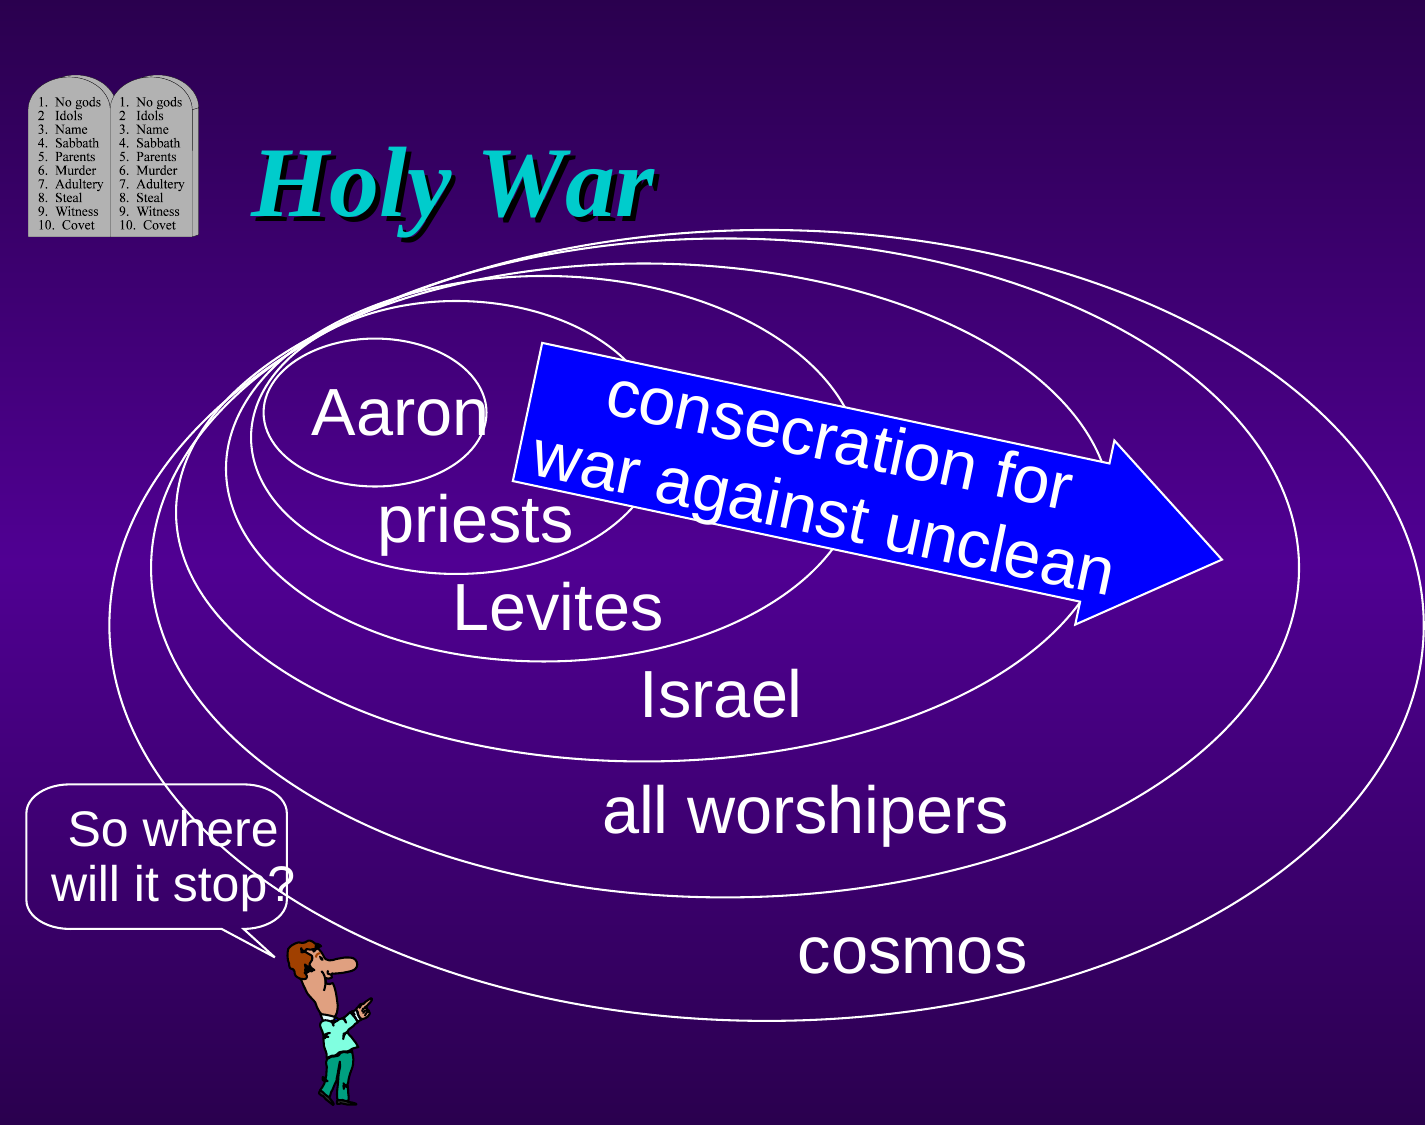

# Holy War
Aaron
consecration for
war against unclean
priests
Levites
Israel
all worshipers
So where
will it stop?
cosmos